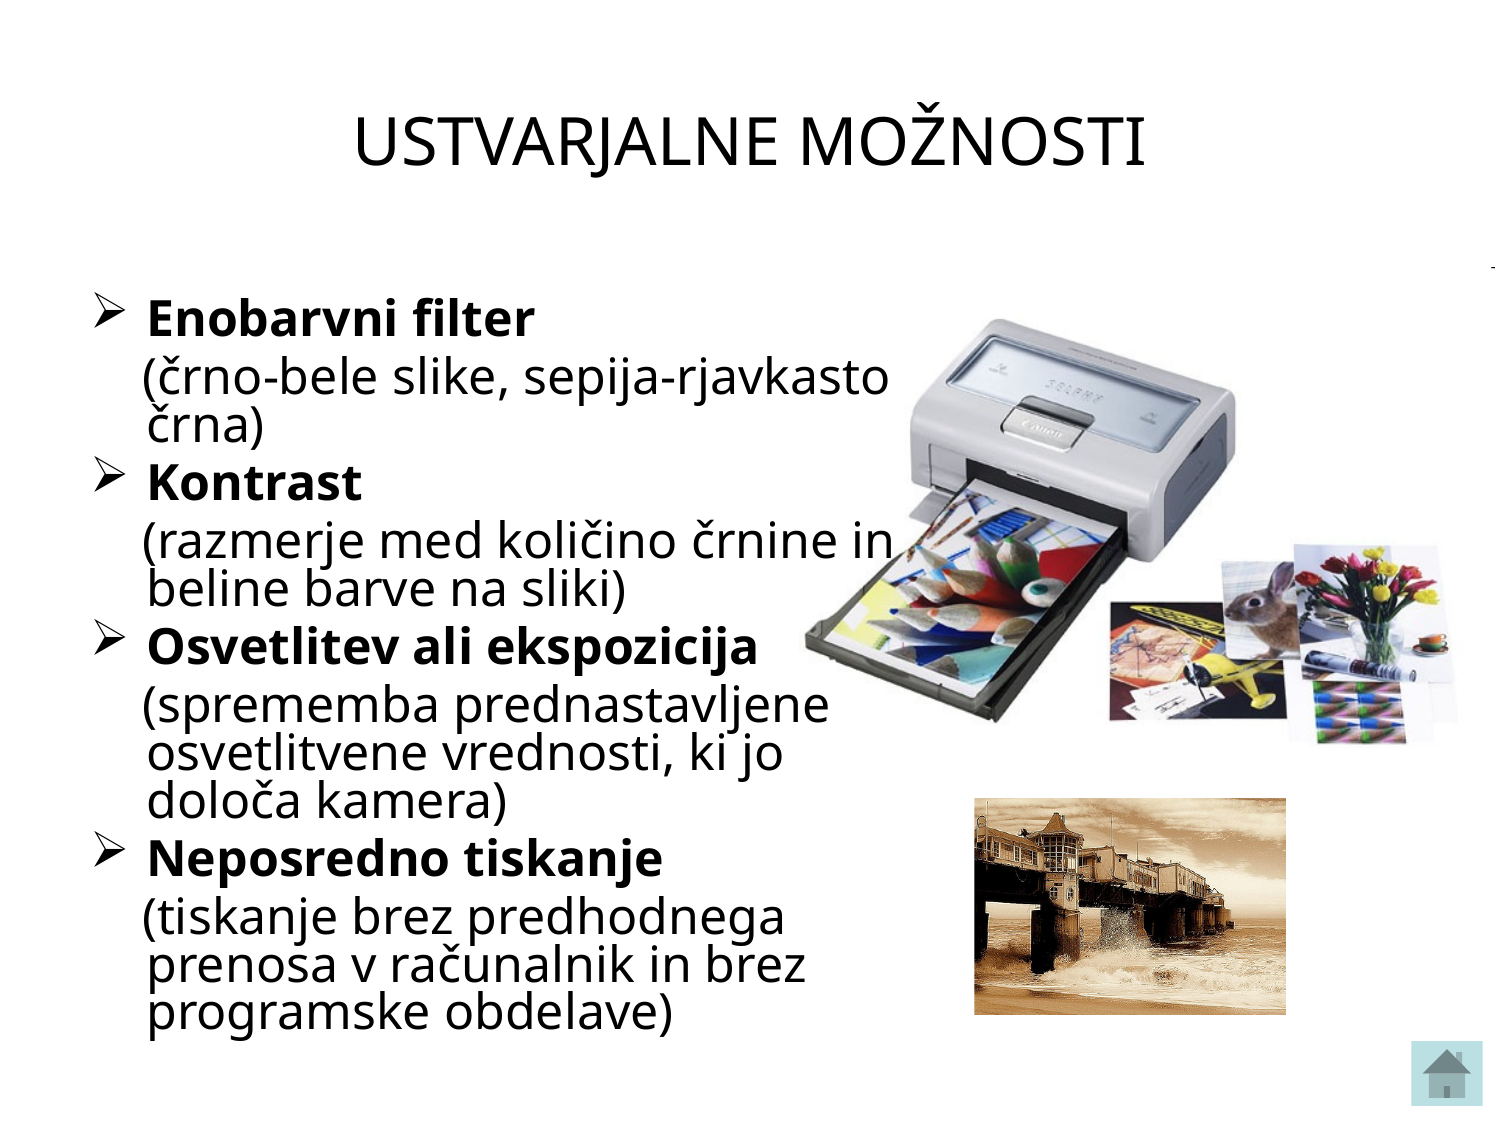

# USTVARJALNE MOŽNOSTI
Enobarvni filter
 (črno-bele slike, sepija-rjavkasto črna)
Kontrast
 (razmerje med količino črnine in beline barve na sliki)
Osvetlitev ali ekspozicija
 (sprememba prednastavljene osvetlitvene vrednosti, ki jo določa kamera)
Neposredno tiskanje
 (tiskanje brez predhodnega prenosa v računalnik in brez programske obdelave)